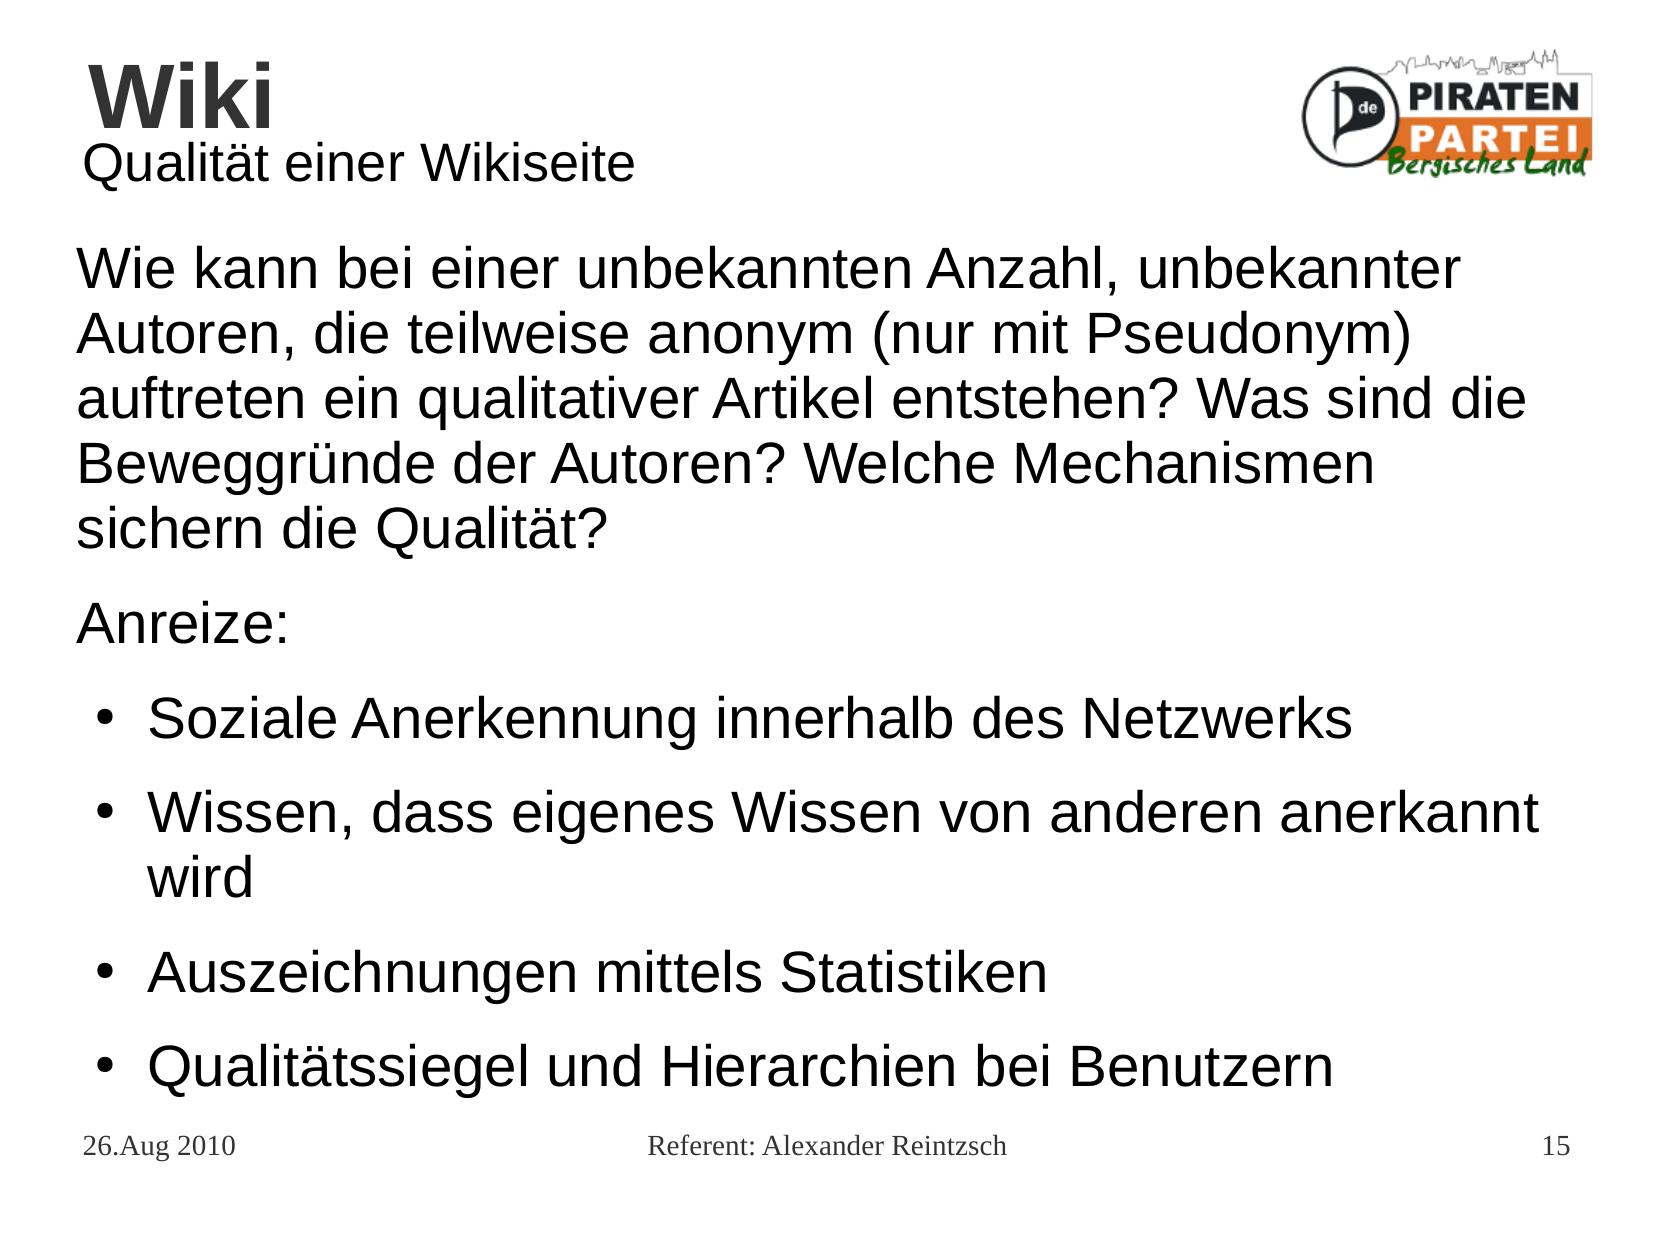

# Qualität einer Wikiseite
Wie kann bei einer unbekannten Anzahl, unbekannter Autoren, die teilweise anonym (nur mit Pseudonym) auftreten ein qualitativer Artikel entstehen? Was sind die Beweggründe der Autoren? Welche Mechanismen sichern die Qualität?
Anreize:
Soziale Anerkennung innerhalb des Netzwerks
Wissen, dass eigenes Wissen von anderen anerkannt wird
Auszeichnungen mittels Statistiken
Qualitätssiegel und Hierarchien bei Benutzern
15